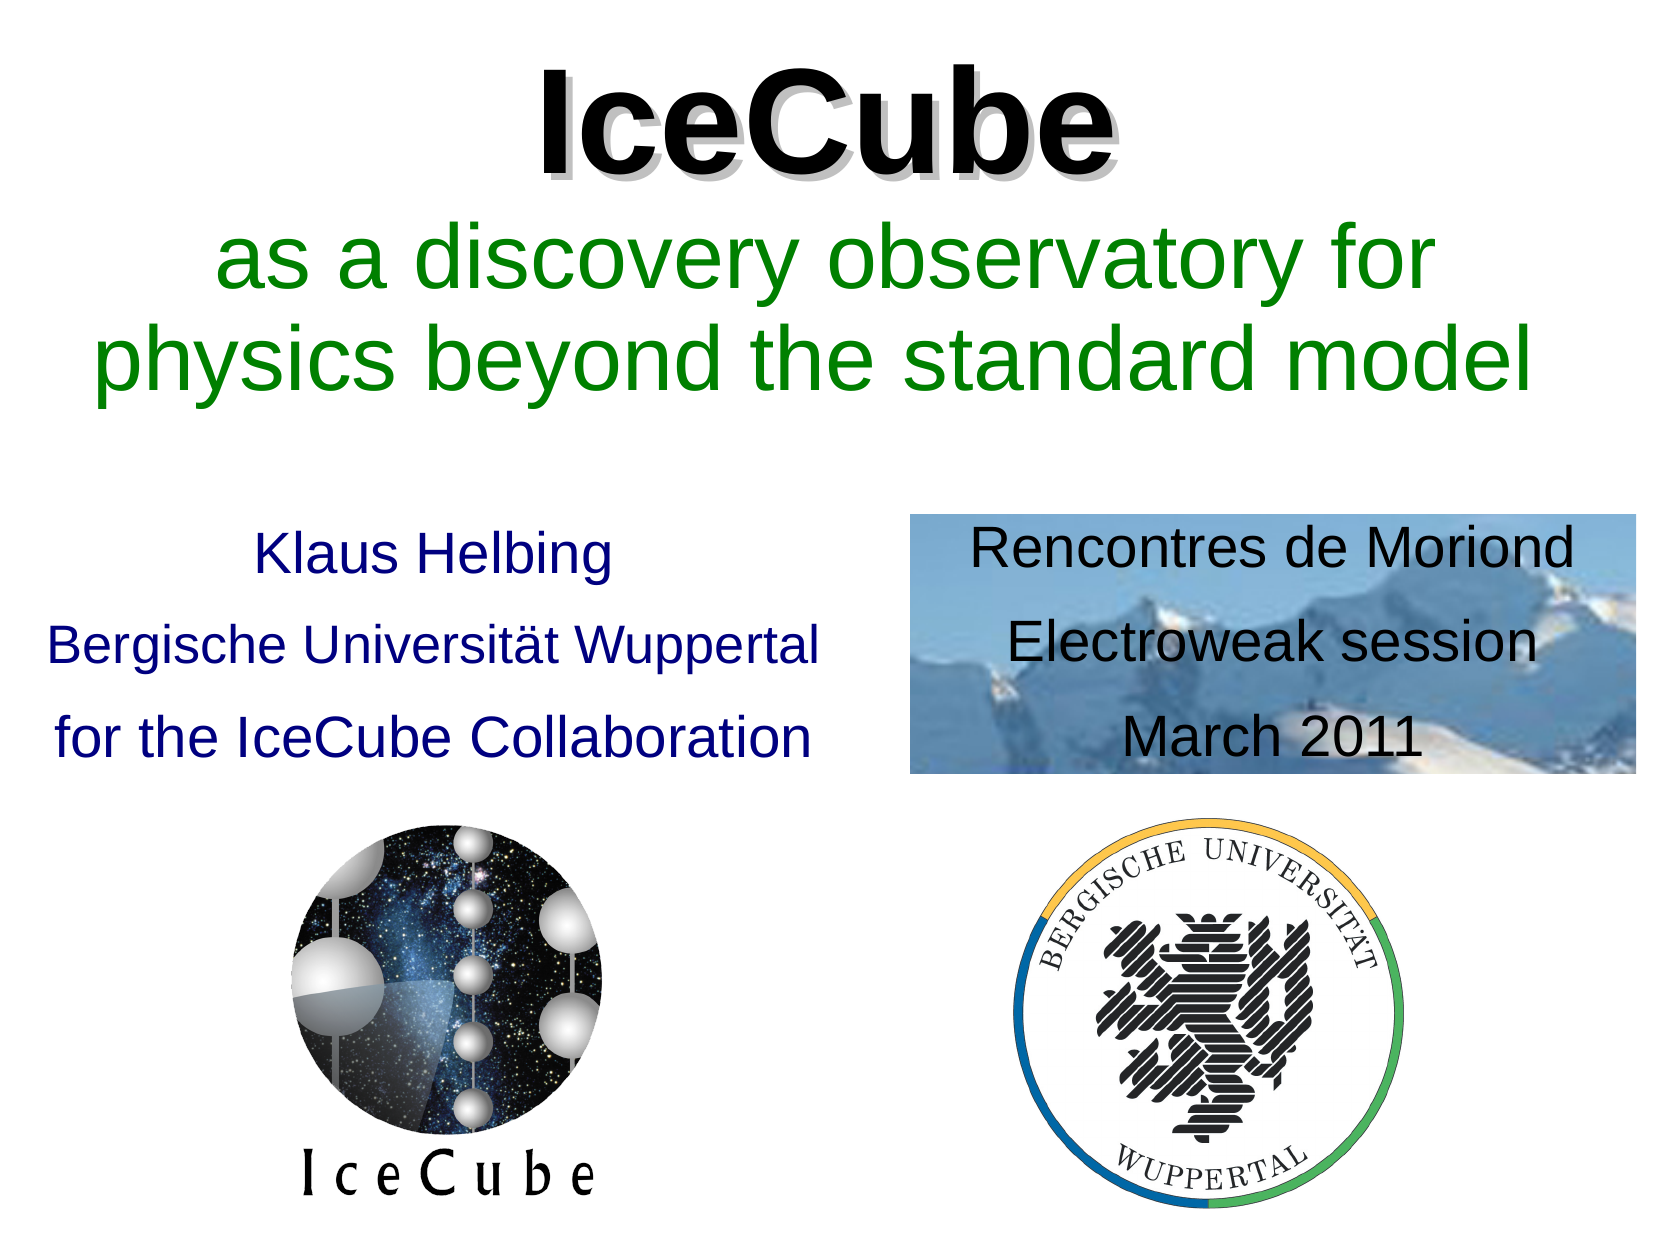

# IceCube as a discovery observatory for physics beyond the standard model
Rencontres de Moriond
Electroweak session
March 2011
Klaus Helbing
Bergische Universität Wuppertal
for the IceCube Collaboration